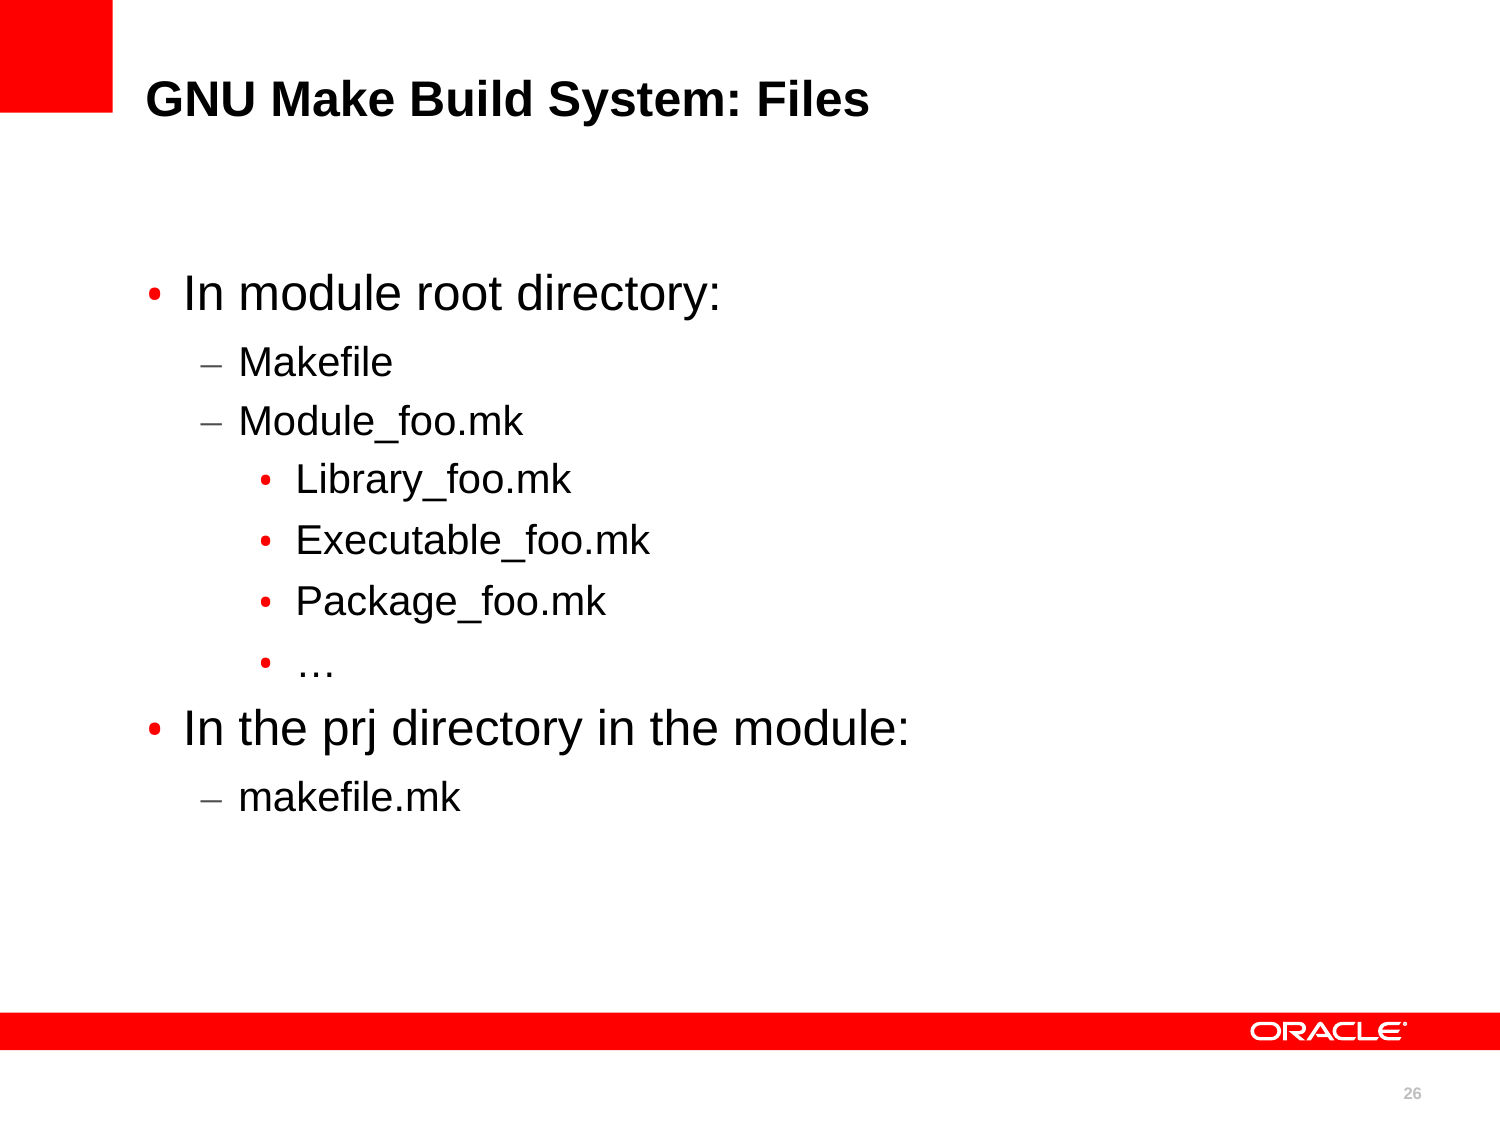

# GNU Make Build System: Files
In module root directory:
Makefile
Module_foo.mk
Library_foo.mk
Executable_foo.mk
Package_foo.mk
…
In the prj directory in the module:
makefile.mk